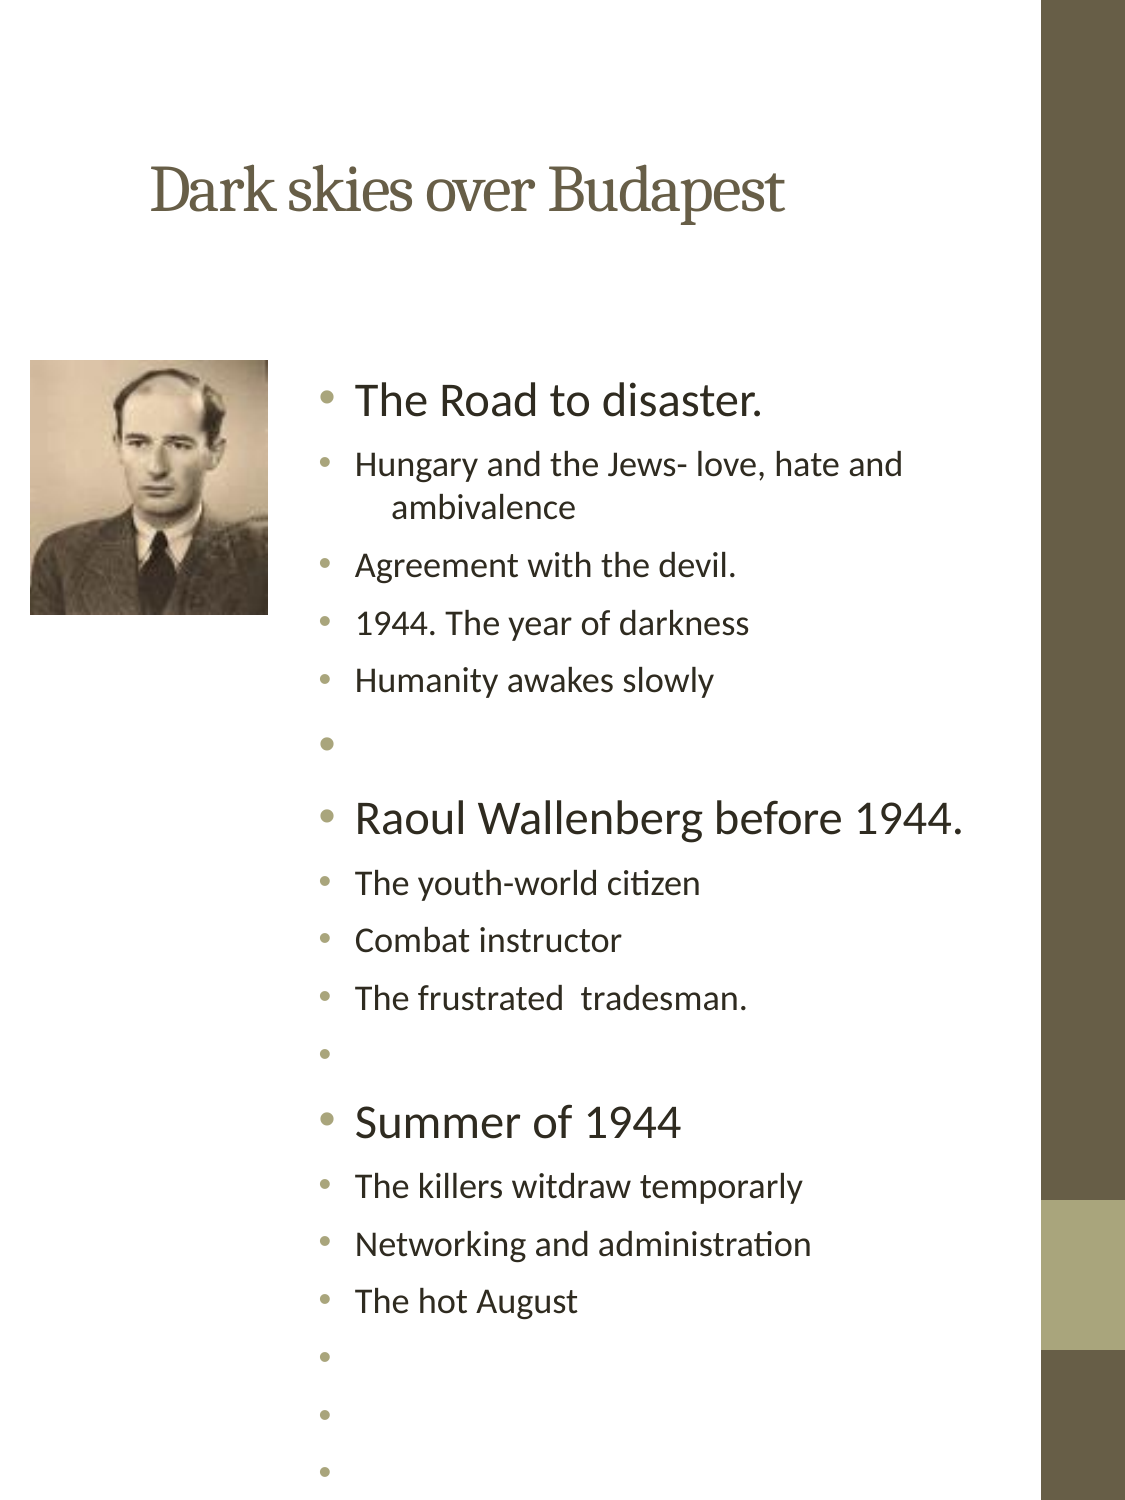

# Dark skies over Budapest
The Road to disaster.
Hungary and the Jews- love, hate and ambivalence
Agreement with the devil.
1944. The year of darkness
Humanity awakes slowly
Raoul Wallenberg before 1944.
The youth-world citizen
Combat instructor
The frustrated tradesman.
Summer of 1944
The killers witdraw temporarly
Networking and administration
The hot August